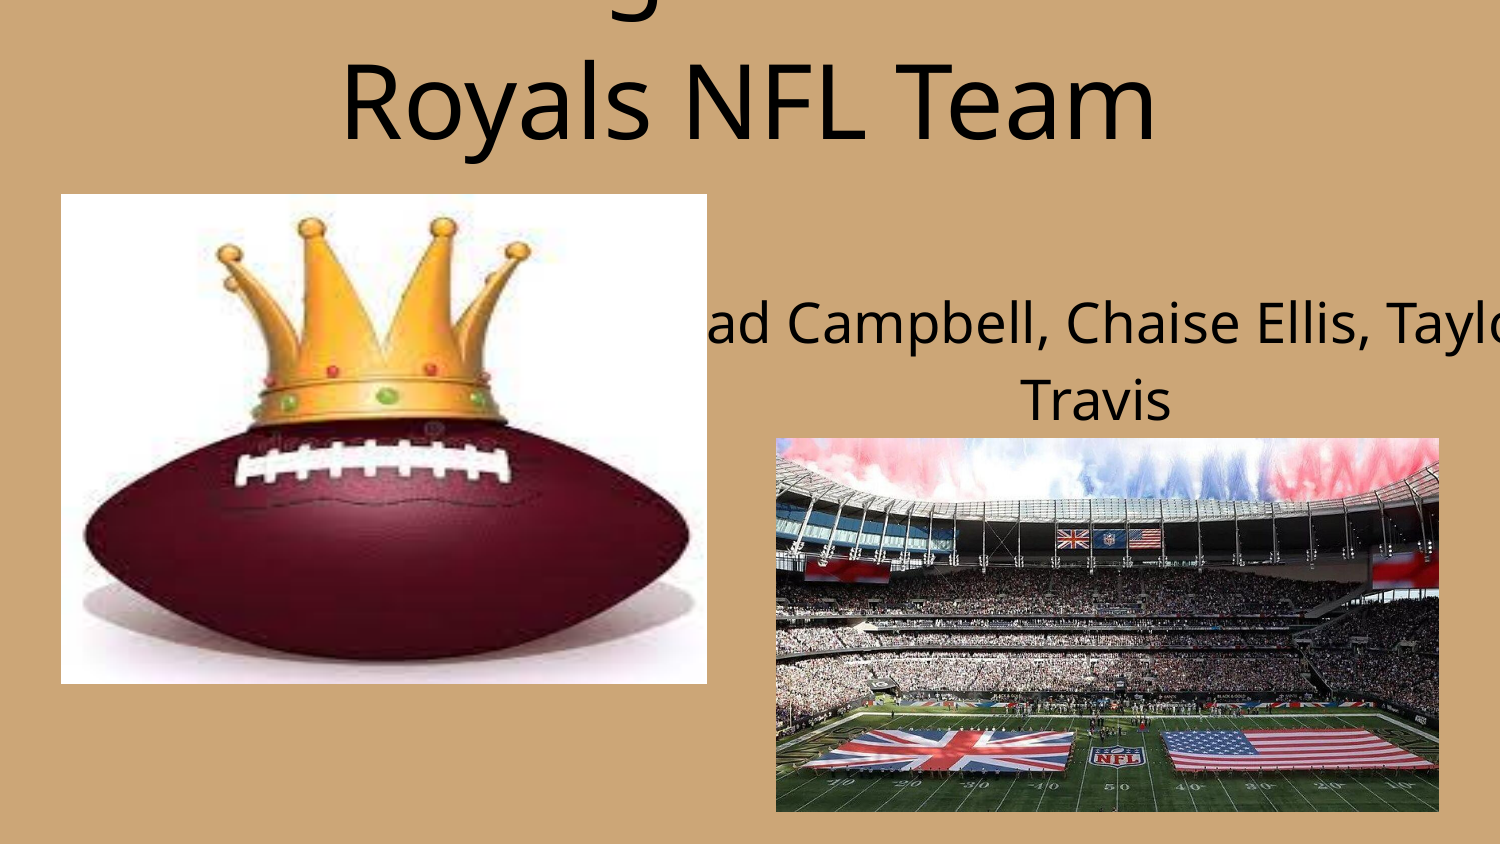

# Marketing Plan: London Royals NFL Team
Brad Campbell, Chaise Ellis, Taylor Travis